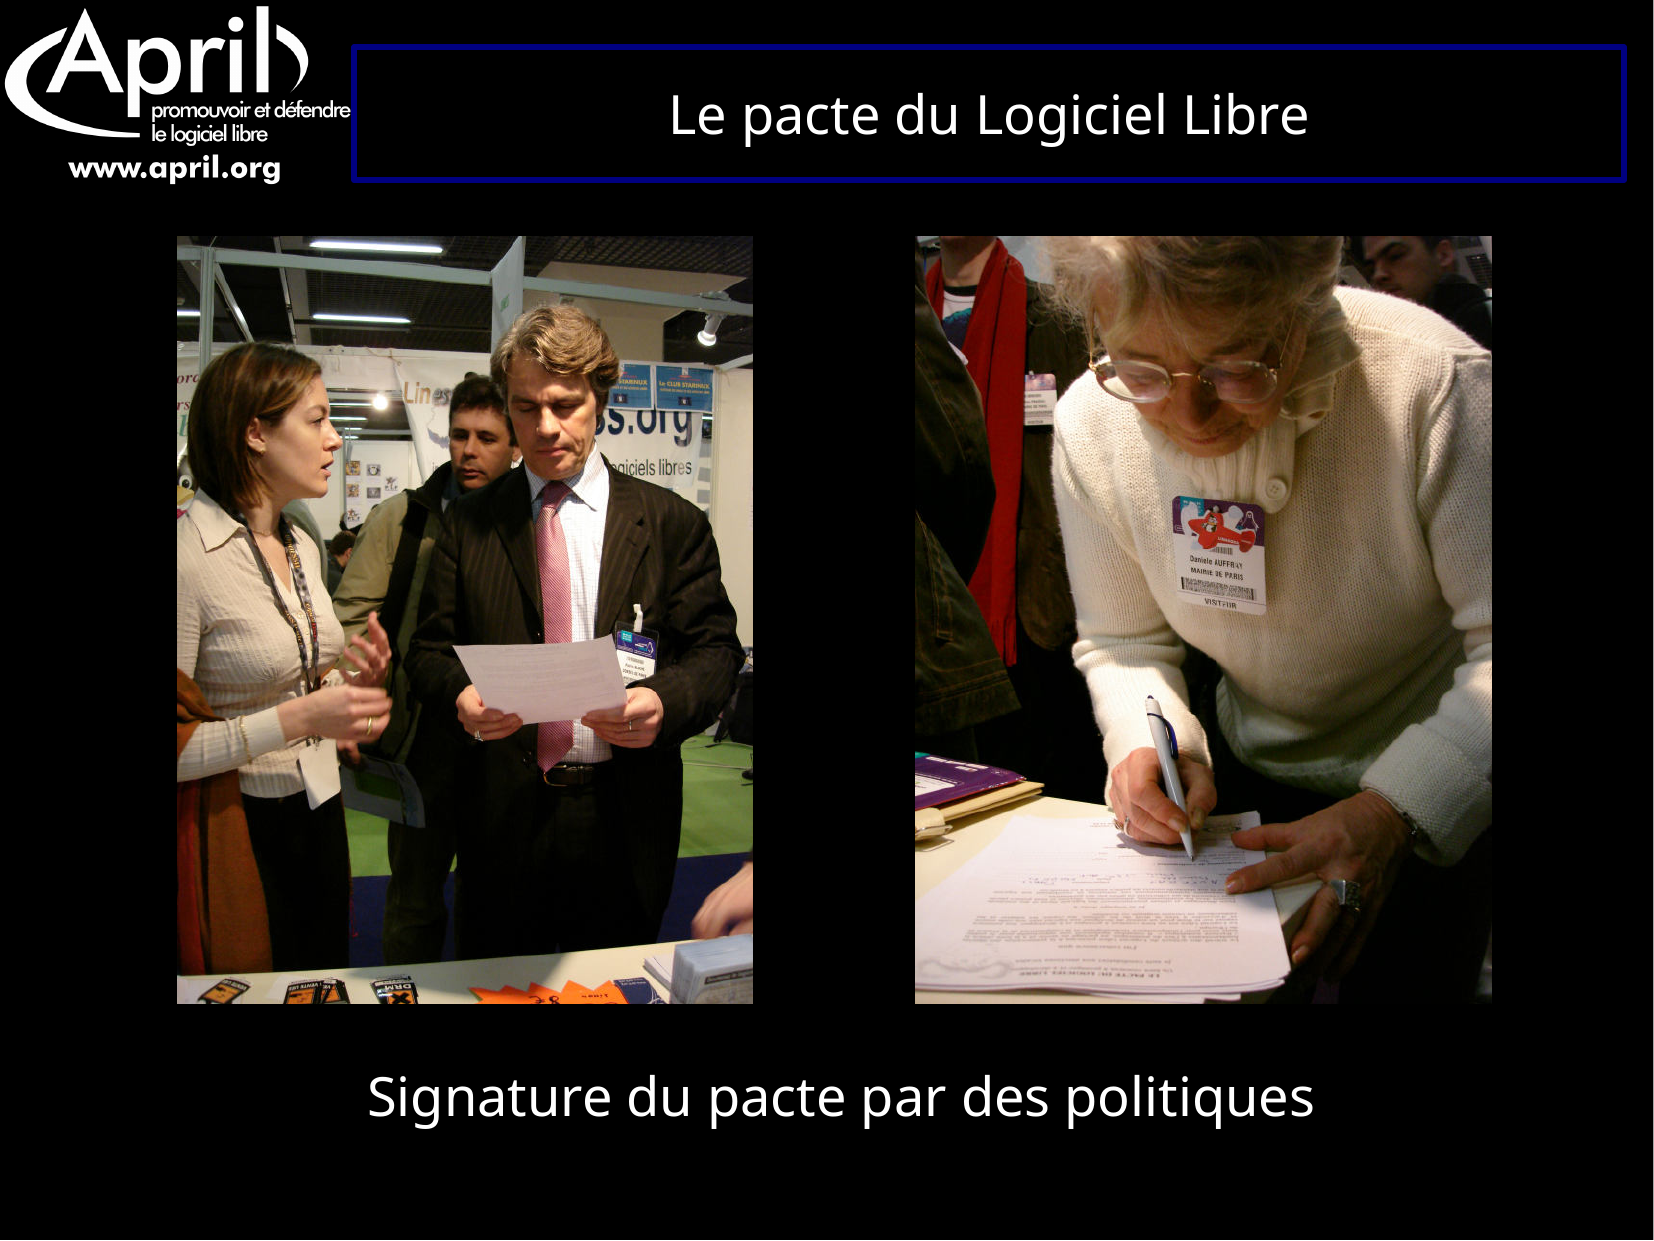

# Le pacte du Logiciel Libre
Signature du pacte par des politiques